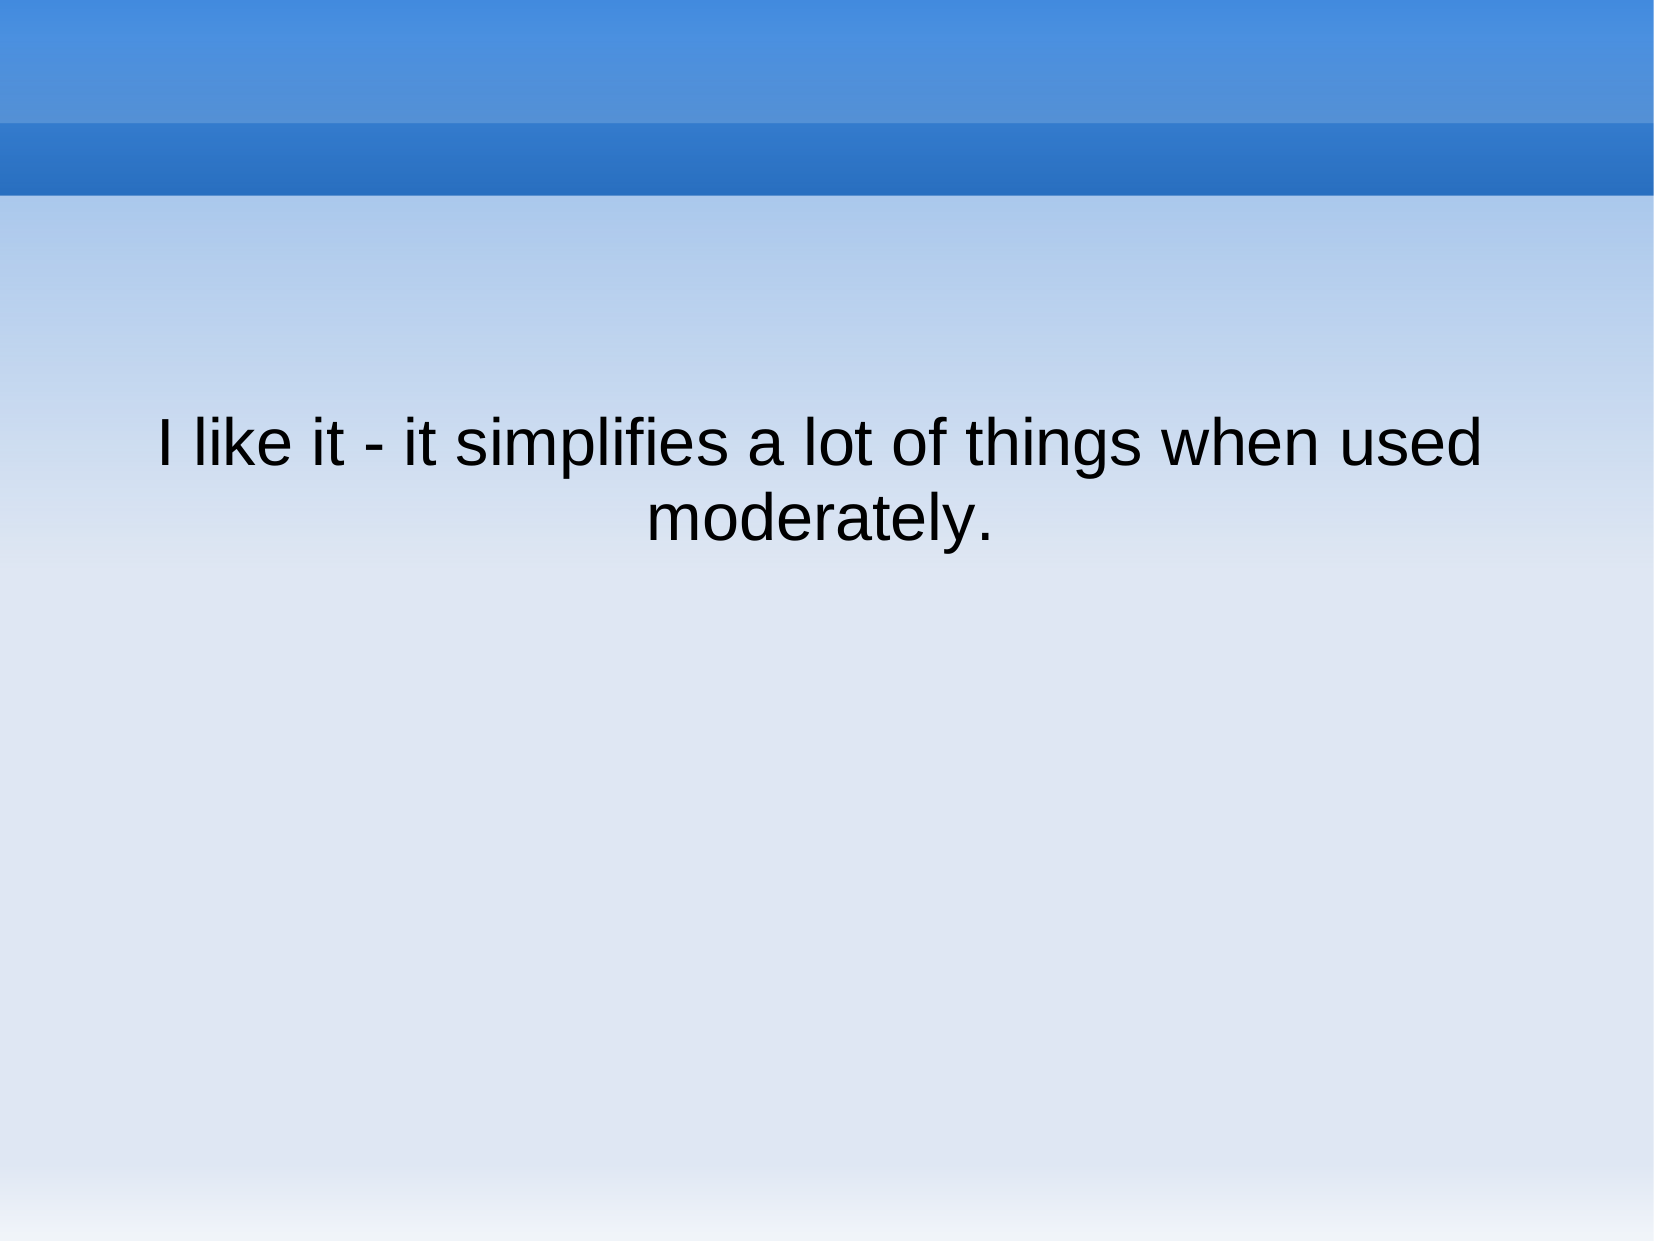

# I like it - it simplifies a lot of things when used moderately.